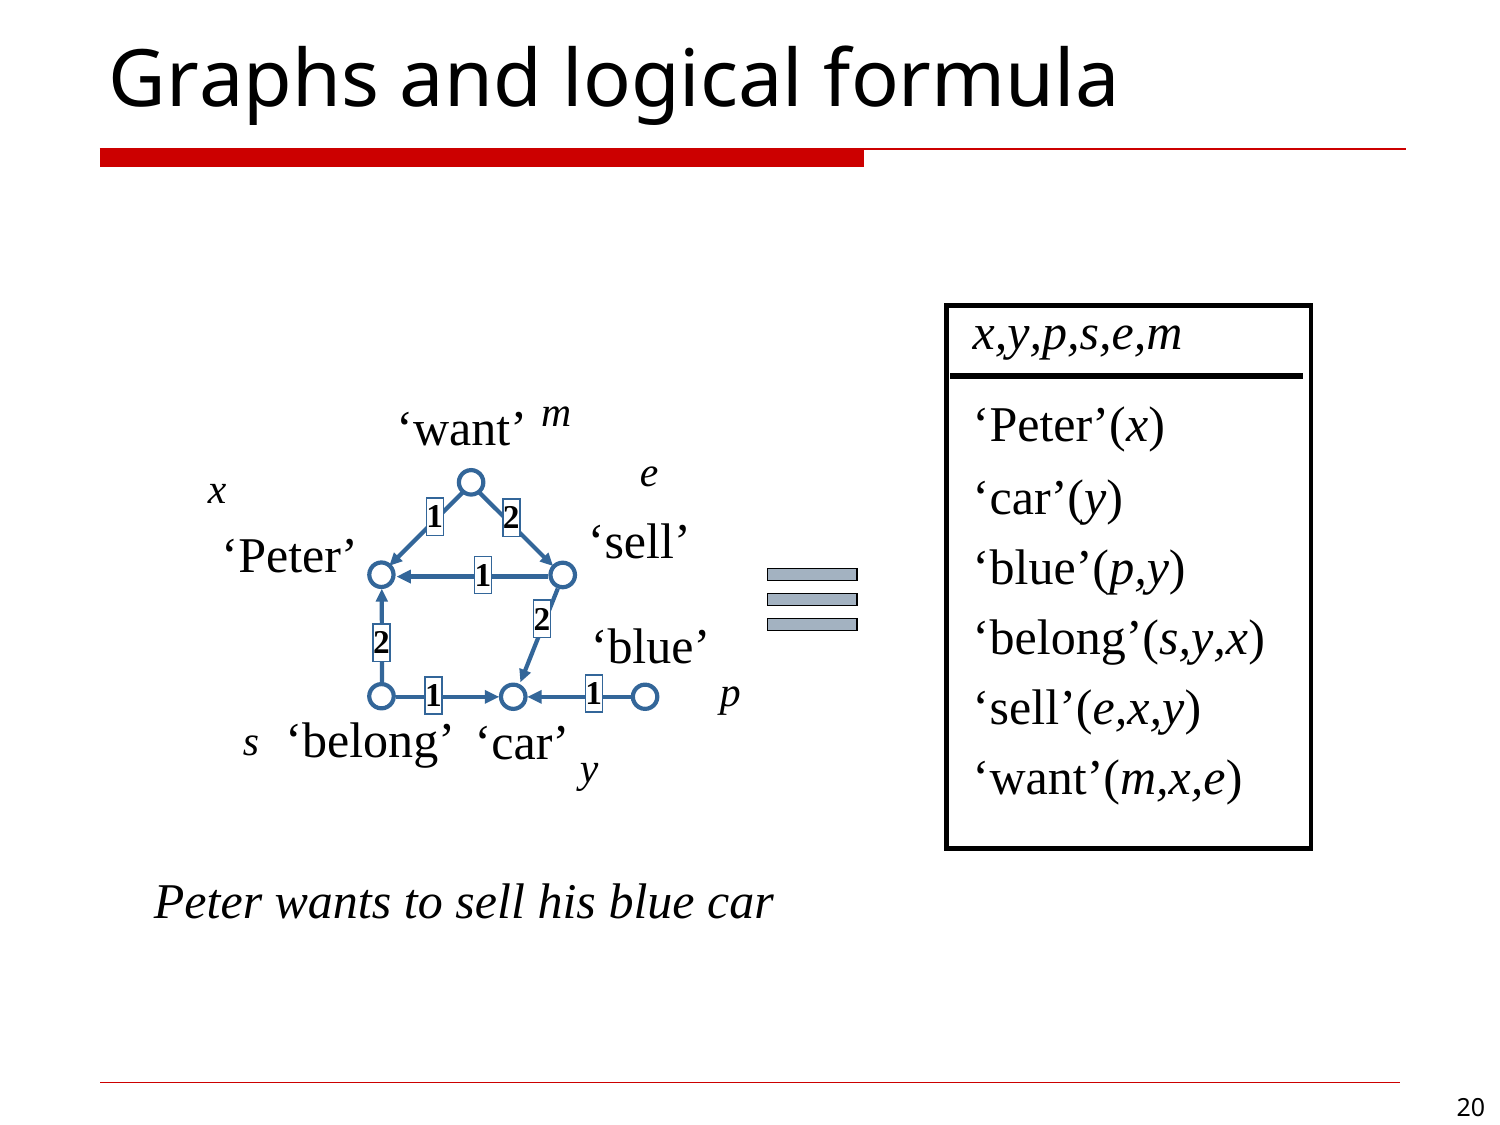

# Graphs and logical formula
x,y,p,s,e,m
‘Peter’(x)
‘car’(y)
‘blue’(p,y)
‘belong’(s,y,x)
‘sell’(e,x,y)
‘want’(m,x,e)
m
e
x
p
s
y
‘want’
1
2
‘sell’
‘Peter’
1
2
‘blue’
2
1
1
‘belong’
‘car’
Peter wants to sell his blue car
20